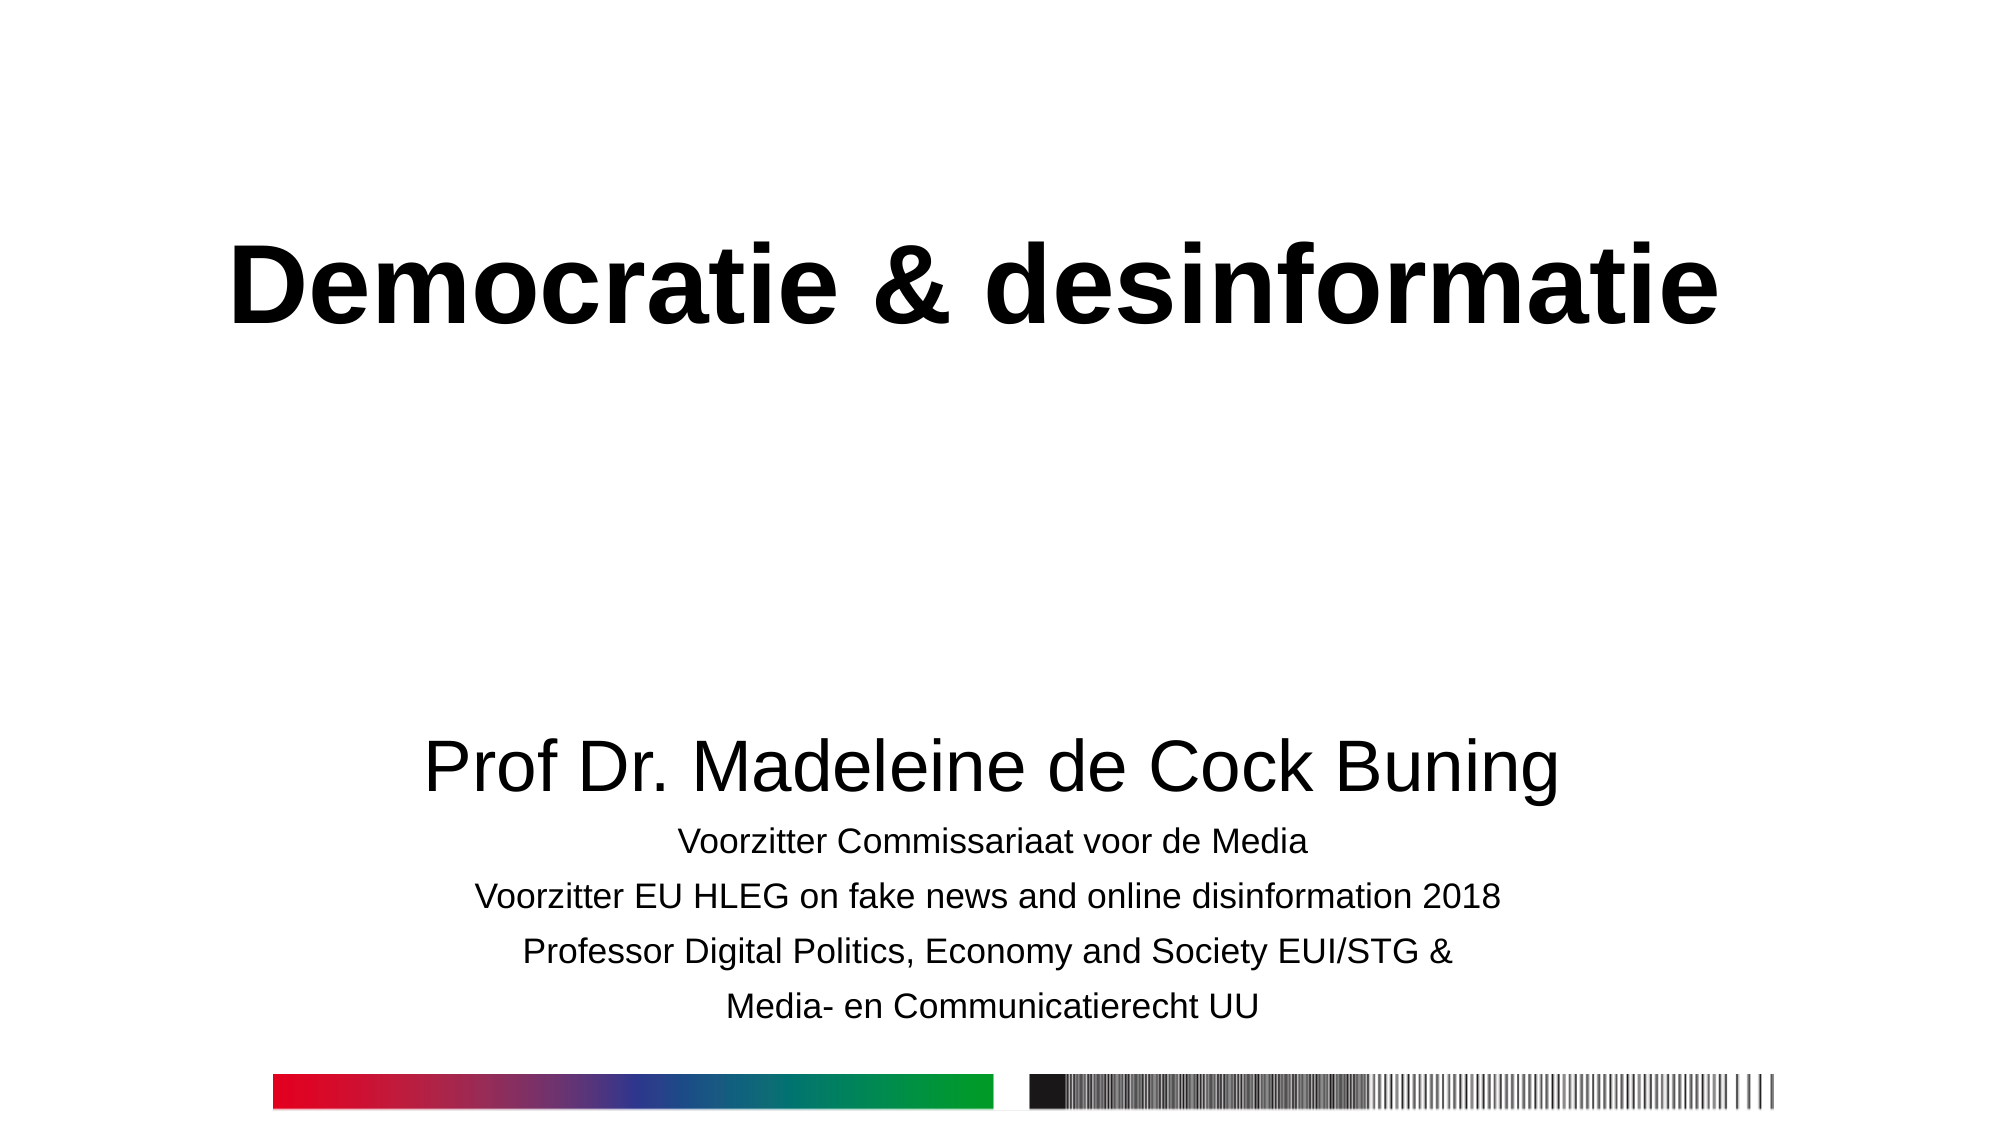

Democratie & desinformatie
# Prof Dr. Madeleine de Cock Buning
Voorzitter Commissariaat voor de Media
Voorzitter EU HLEG on fake news and online disinformation 2018
Professor Digital Politics, Economy and Society EUI/STG &
Media- en Communicatierecht UU